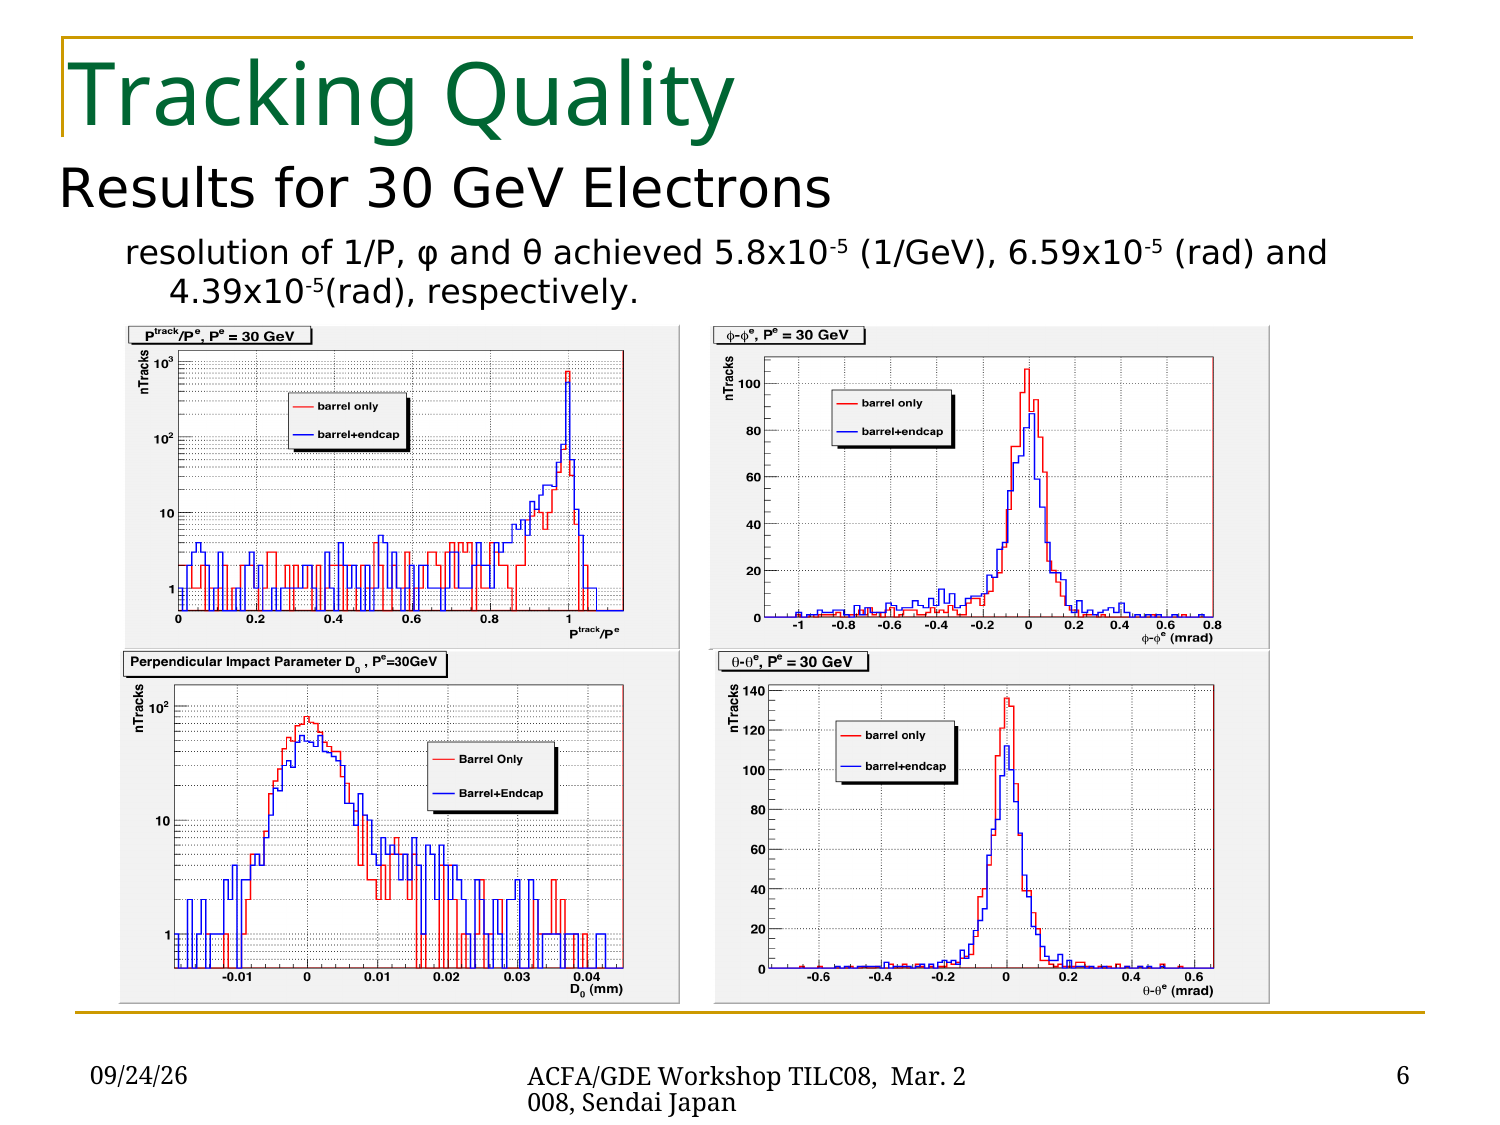

# Tracking Quality
Results for 30 GeV Electrons
 resolution of 1/P, φ and θ achieved 5.8x10-5 (1/GeV), 6.59x10-5 (rad) and 4.39x10-5(rad), respectively.
6
ACFA/GDE Workshop TILC08, Mar. 2008, Sendai Japan